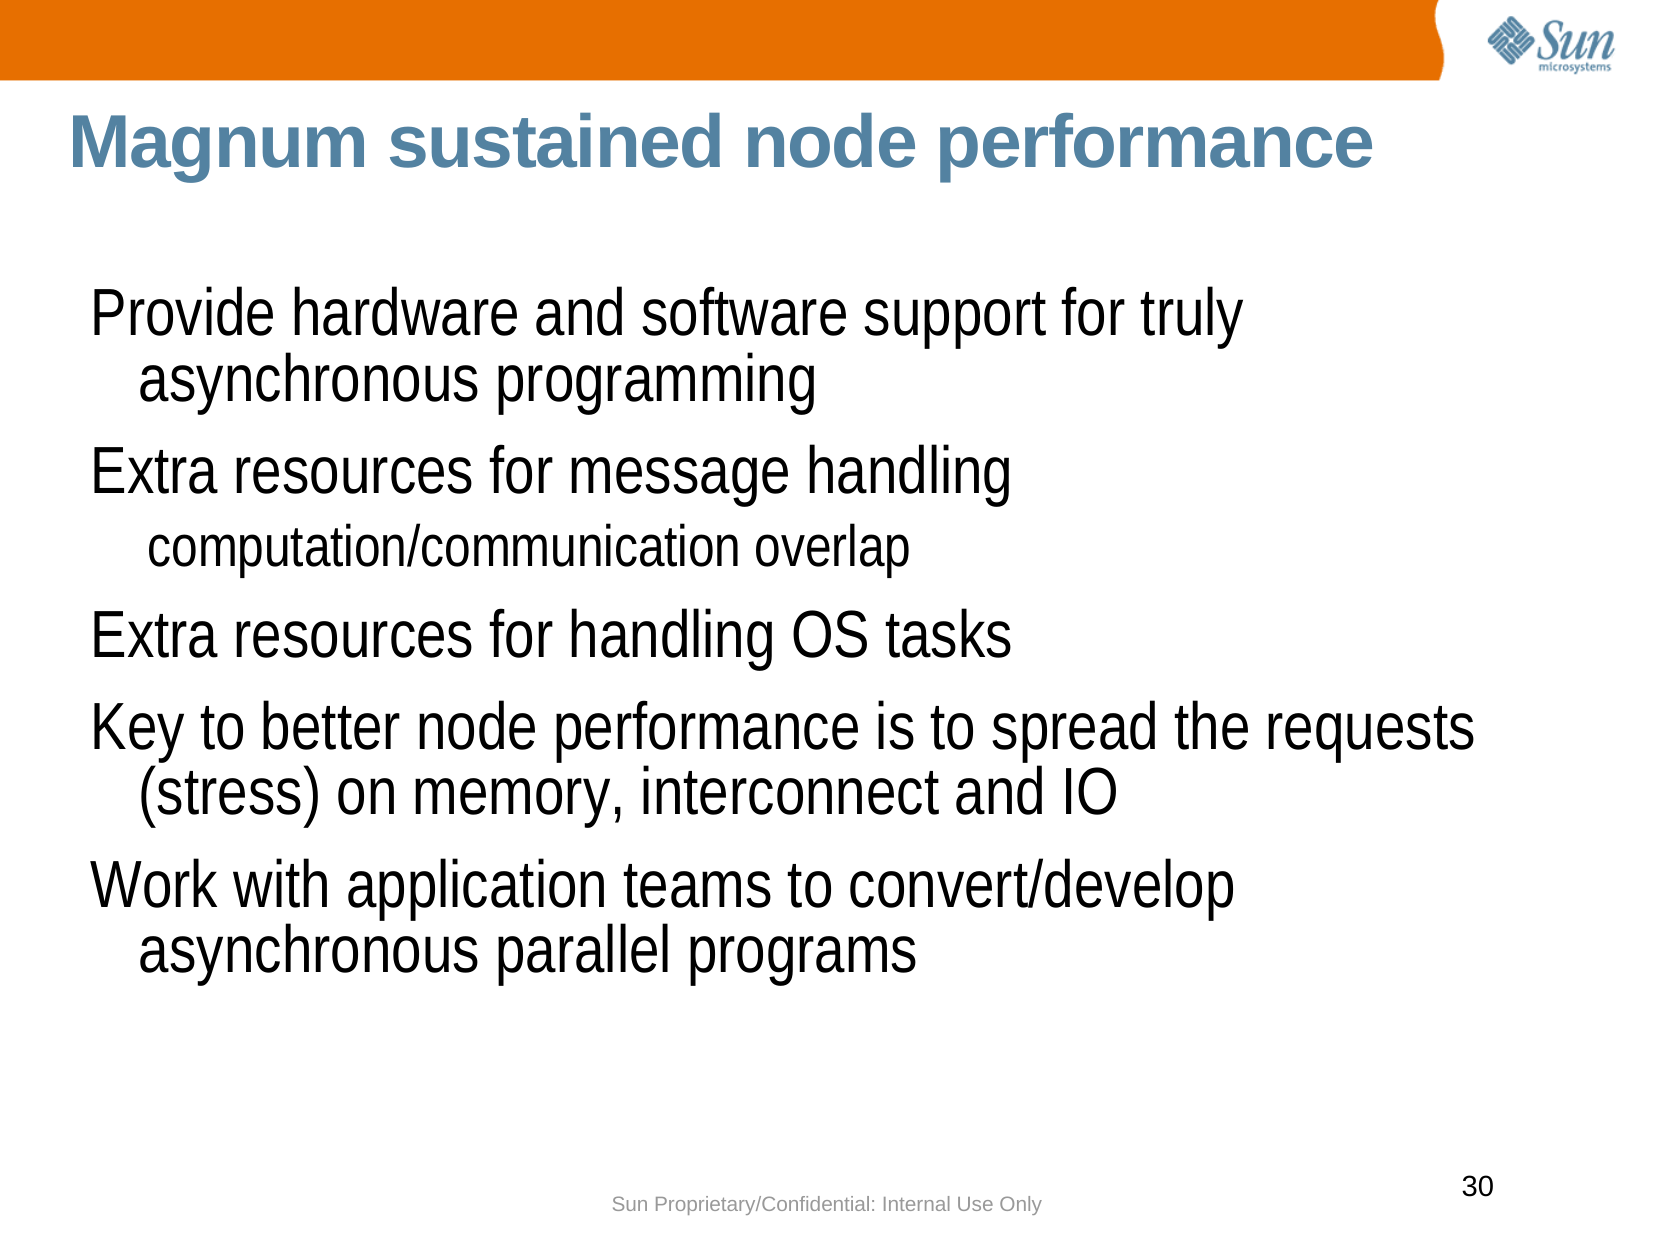

# Magnum sustained node performance
Provide hardware and software support for truly asynchronous programming
Extra resources for message handling
computation/communication overlap
Extra resources for handling OS tasks
Key to better node performance is to spread the requests (stress) on memory, interconnect and IO
Work with application teams to convert/develop asynchronous parallel programs